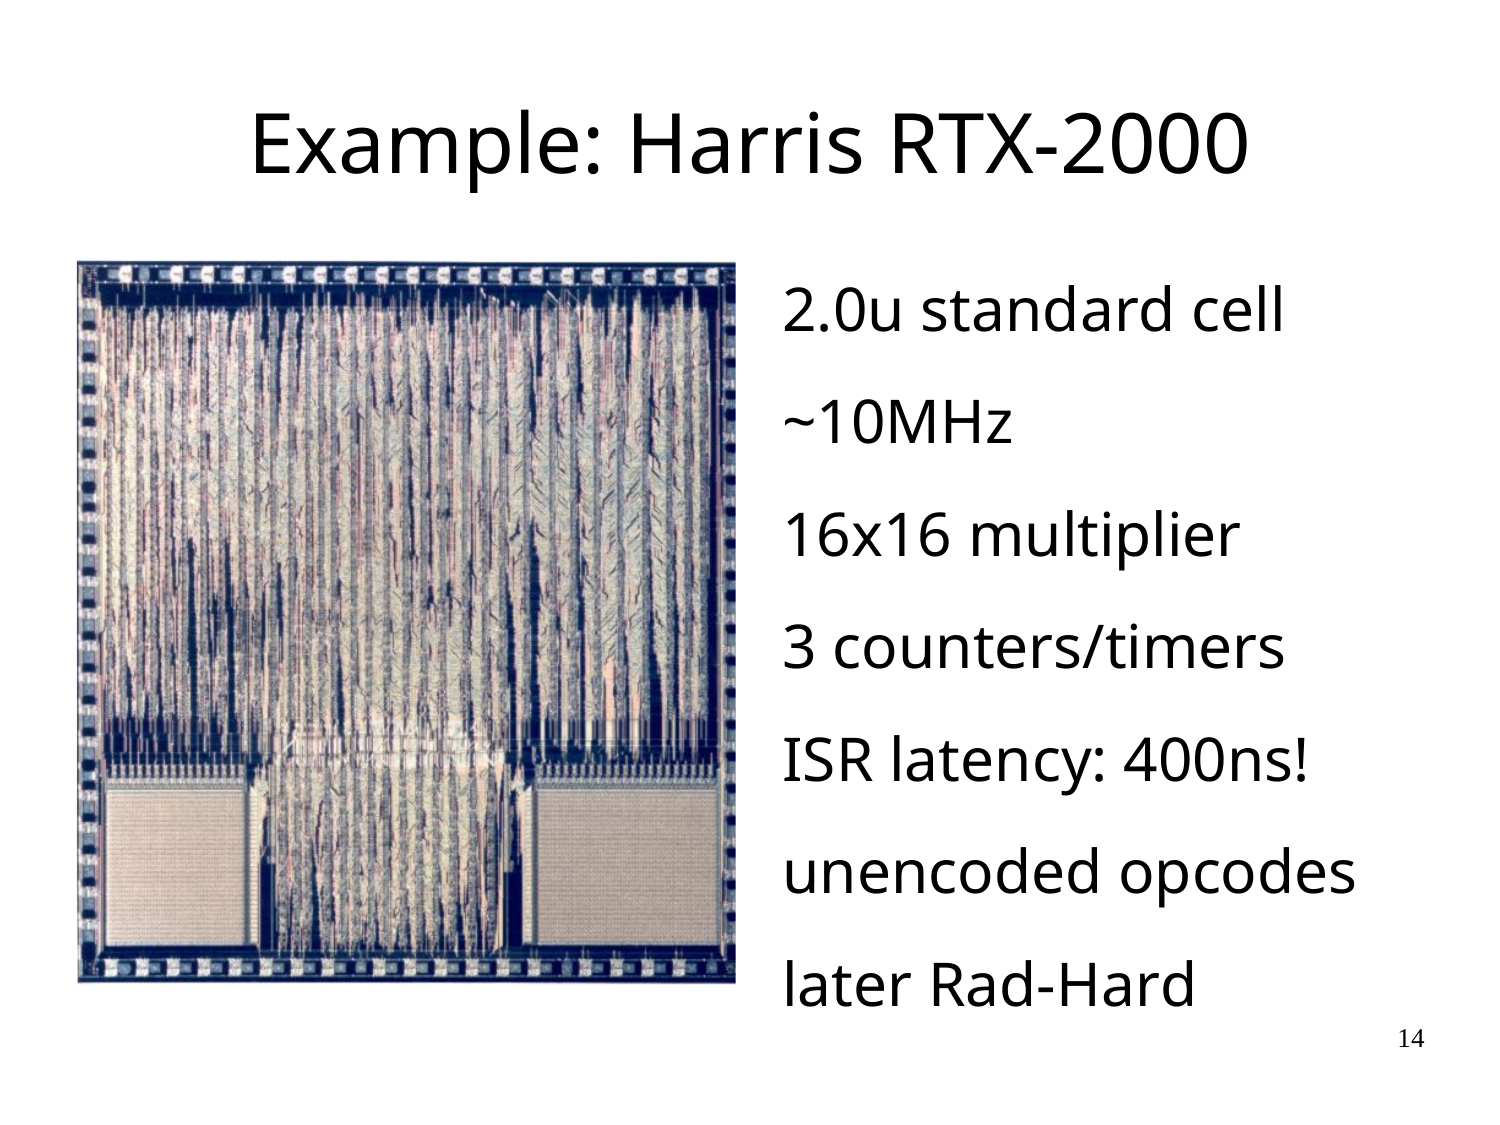

# Example: Harris RTX-2000
2.0u standard cell
~10MHz
16x16 multiplier
3 counters/timers
ISR latency: 400ns!
unencoded opcodes
later Rad-Hard
14